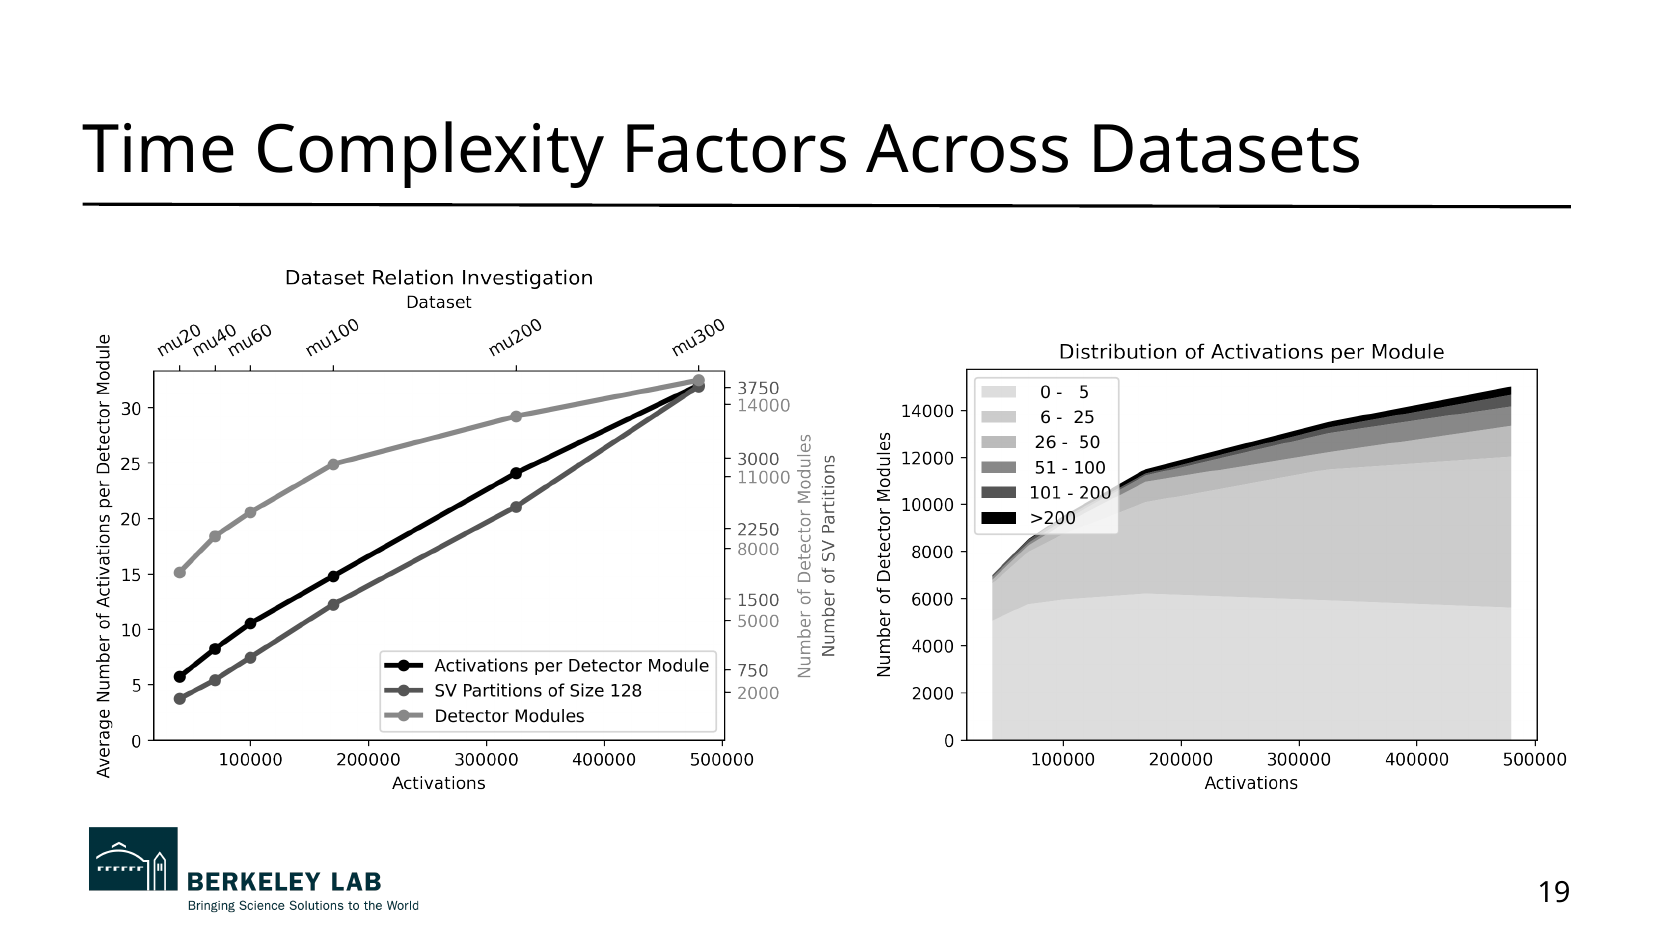

# Time Complexity Factors Across Datasets
19